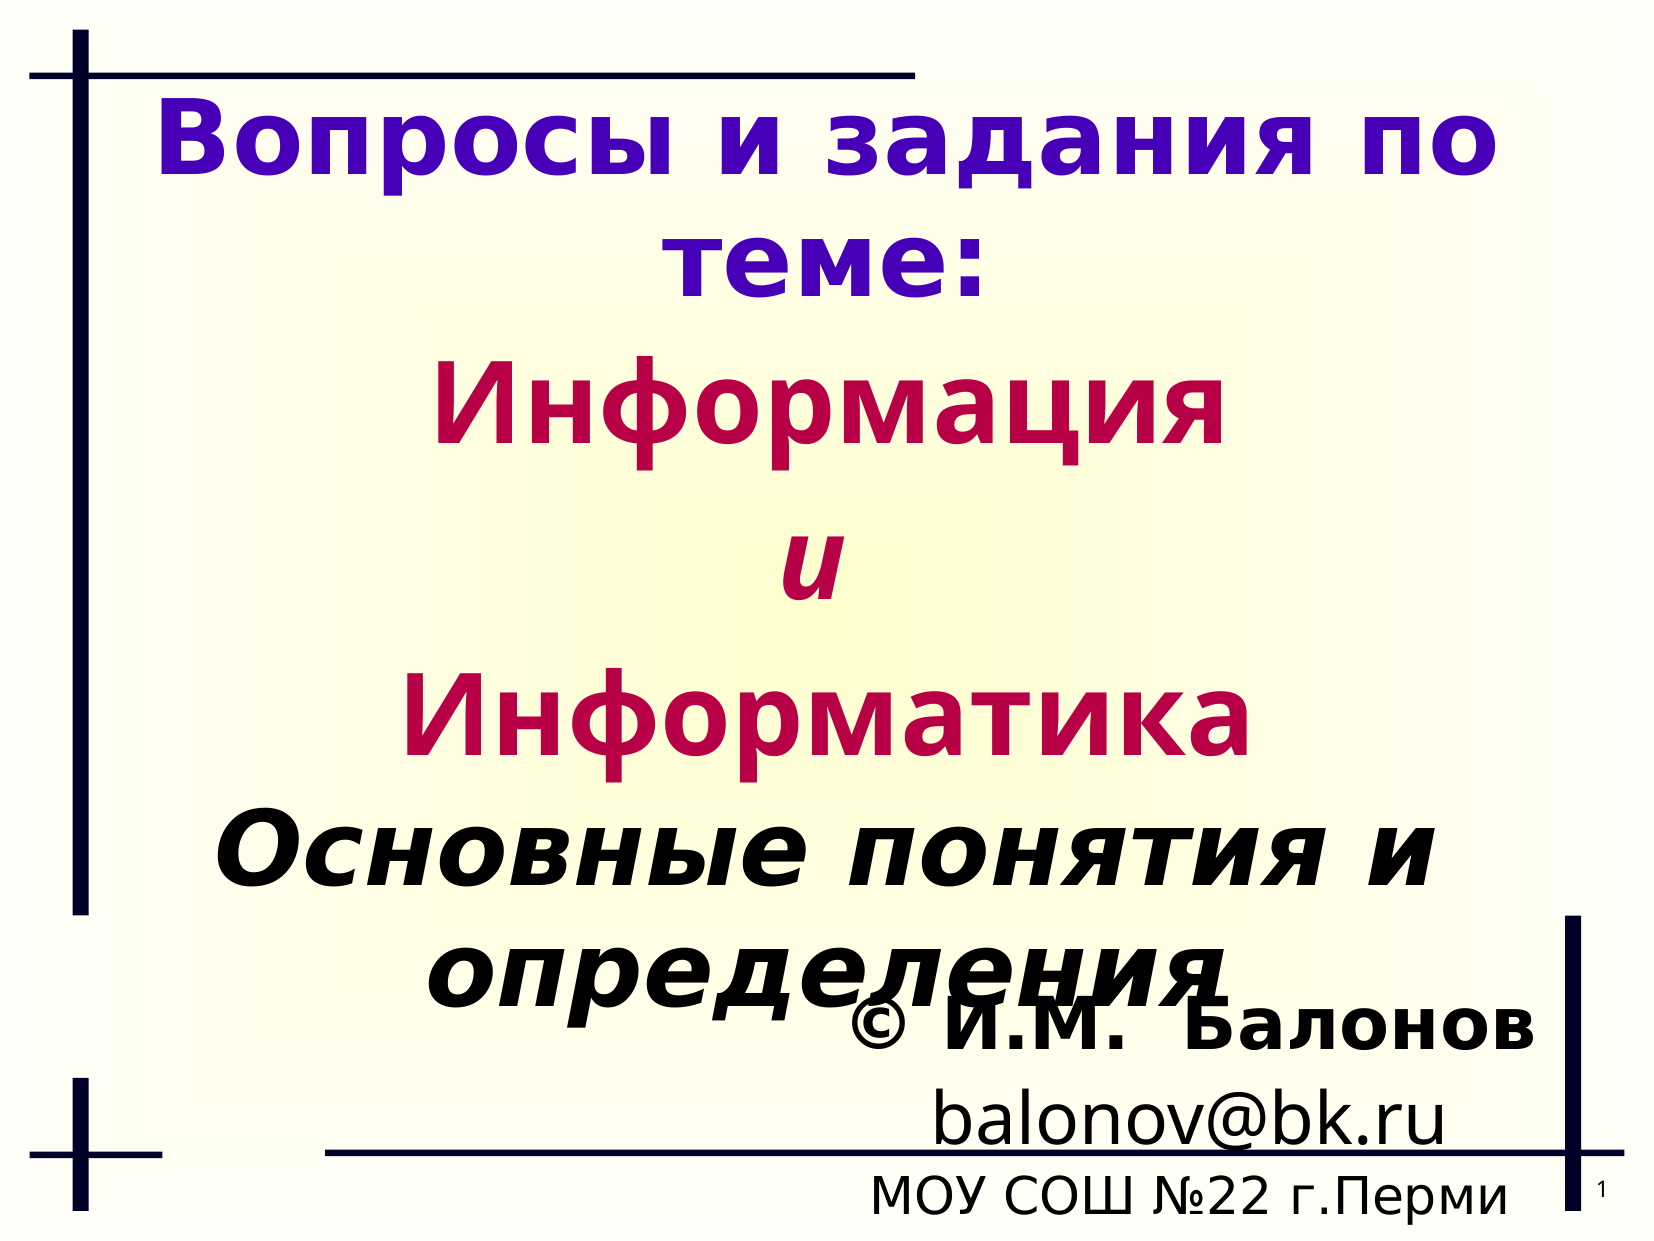

Вопросы и задания по теме:
 Информация
и
Информатика
Основные понятия и определения
© И.М. Балонов balonov@bk.ru
МОУ СОШ №22 г.Перми